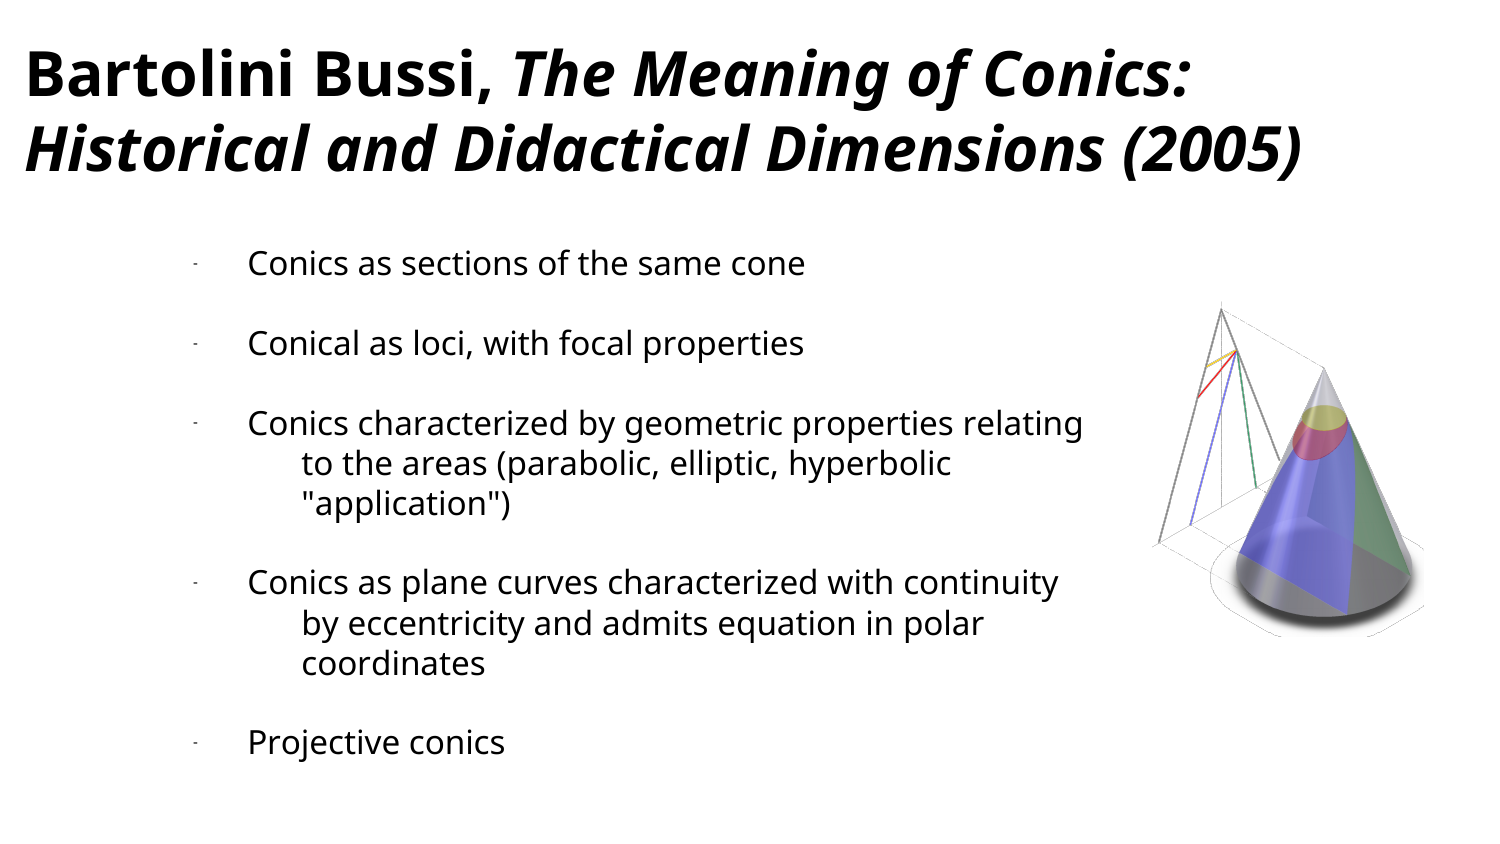

Bartolini Bussi, The Meaning of Conics: Historical and Didactical Dimensions (2005)
Conics as sections of the same cone
Conical as loci, with focal properties
Conics characterized by geometric properties relating to the areas (parabolic, elliptic, hyperbolic "application")
Conics as plane curves characterized with continuity by eccentricity and admits equation in polar coordinates
Projective conics